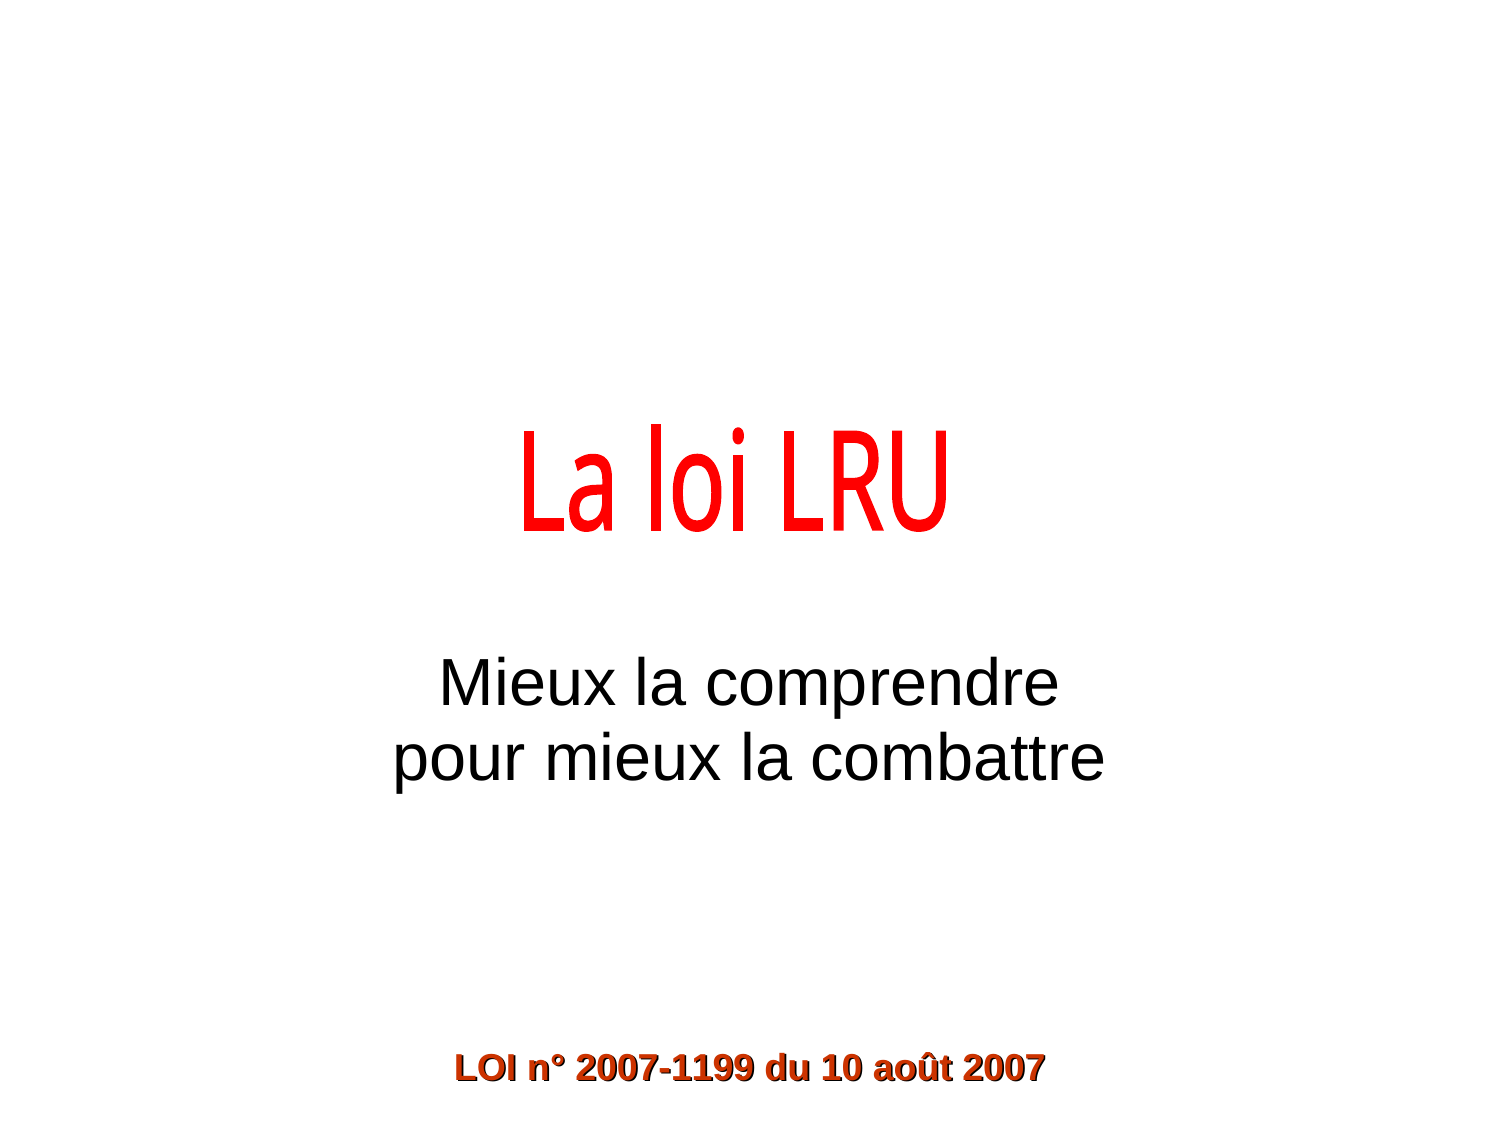

La loi LRU
# Mieux la comprendre pour mieux la combattre
LOI n° 2007-1199 du 10 août 2007